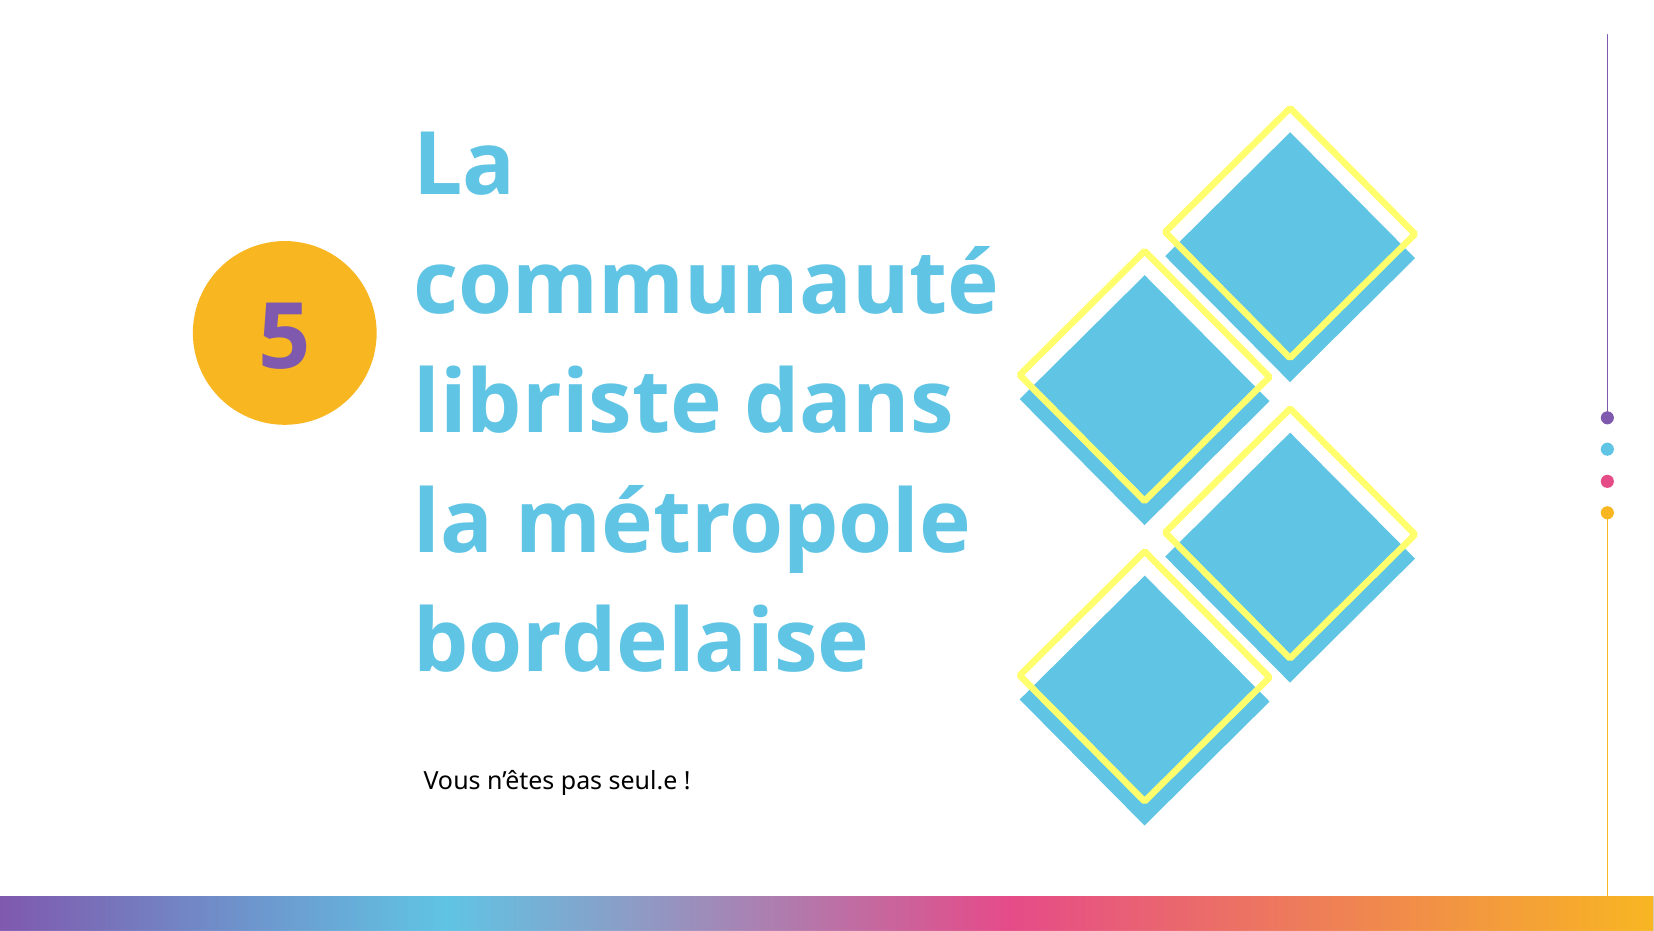

# La communauté libriste dans la métropole bordelaise
5
Vous n’êtes pas seul.e !